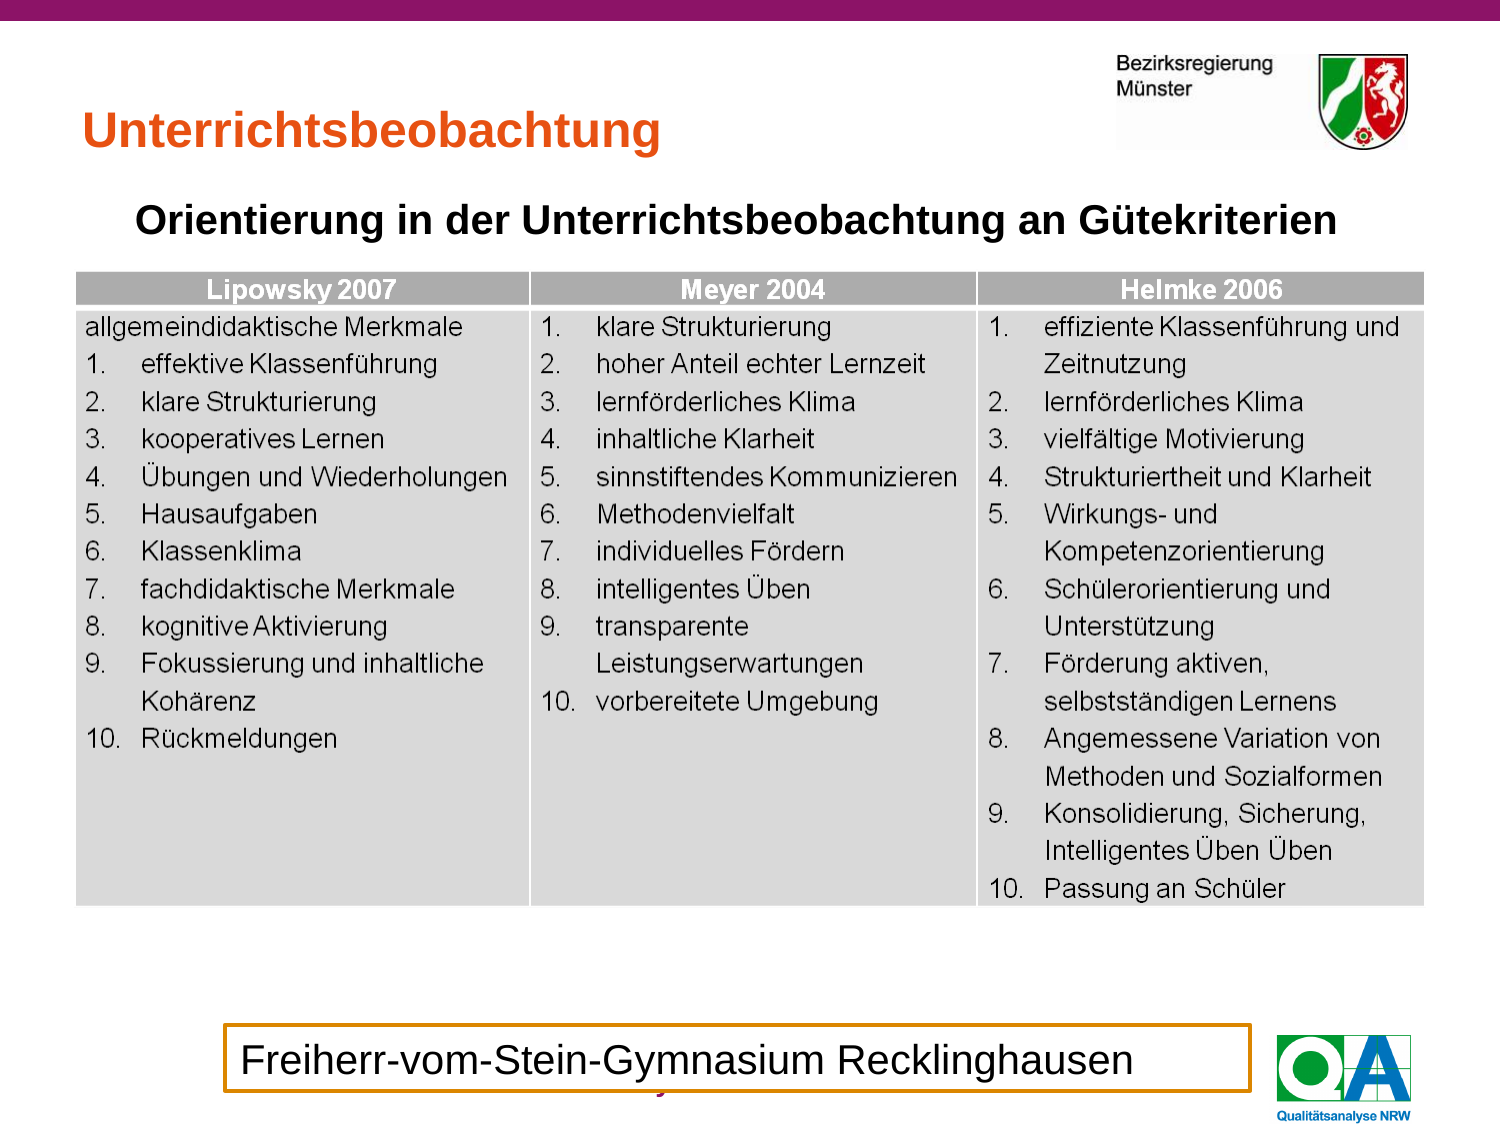

Unterrichtsbeobachtung
Orientierung in der Unterrichtsbeobachtung an Gütekriterien
Freiherr-vom-Stein-Gymnasium Recklinghausen